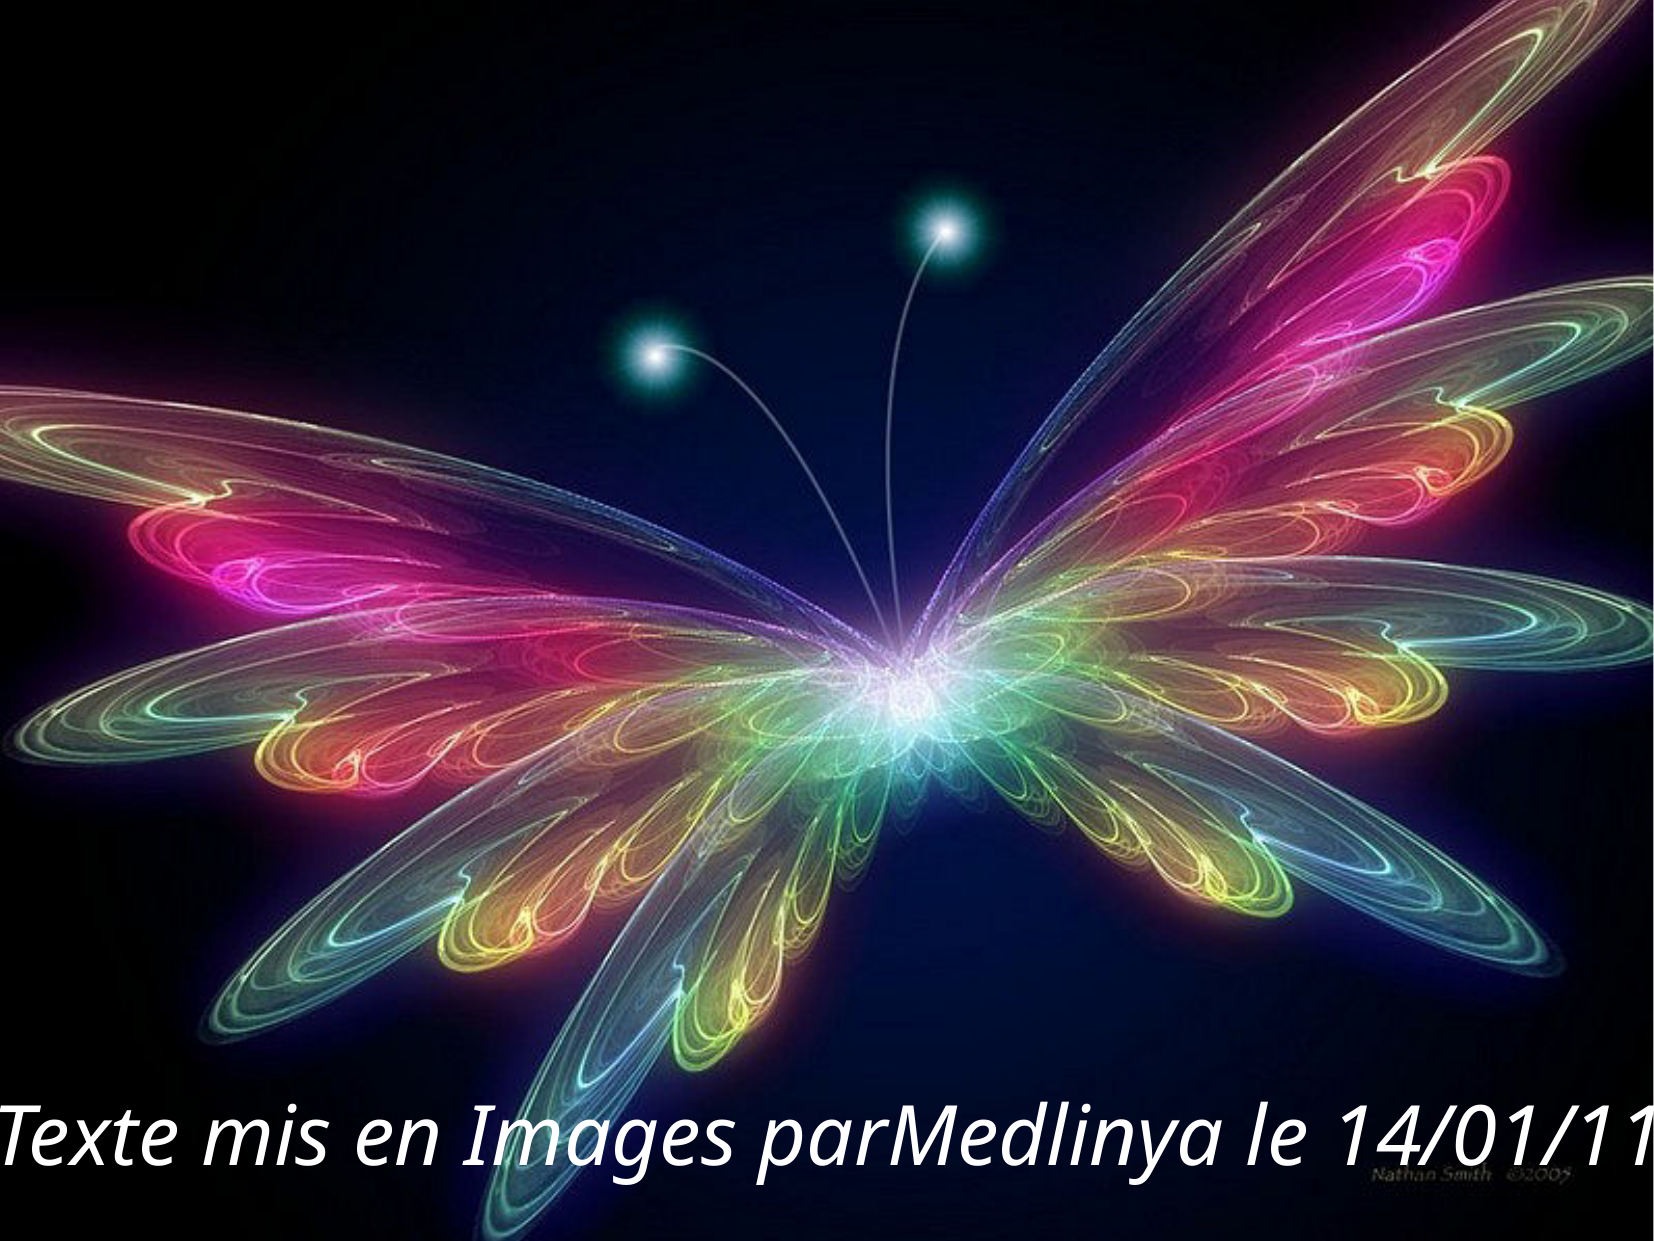

Texte mis en Images parMedlinya le 14/01/11
#